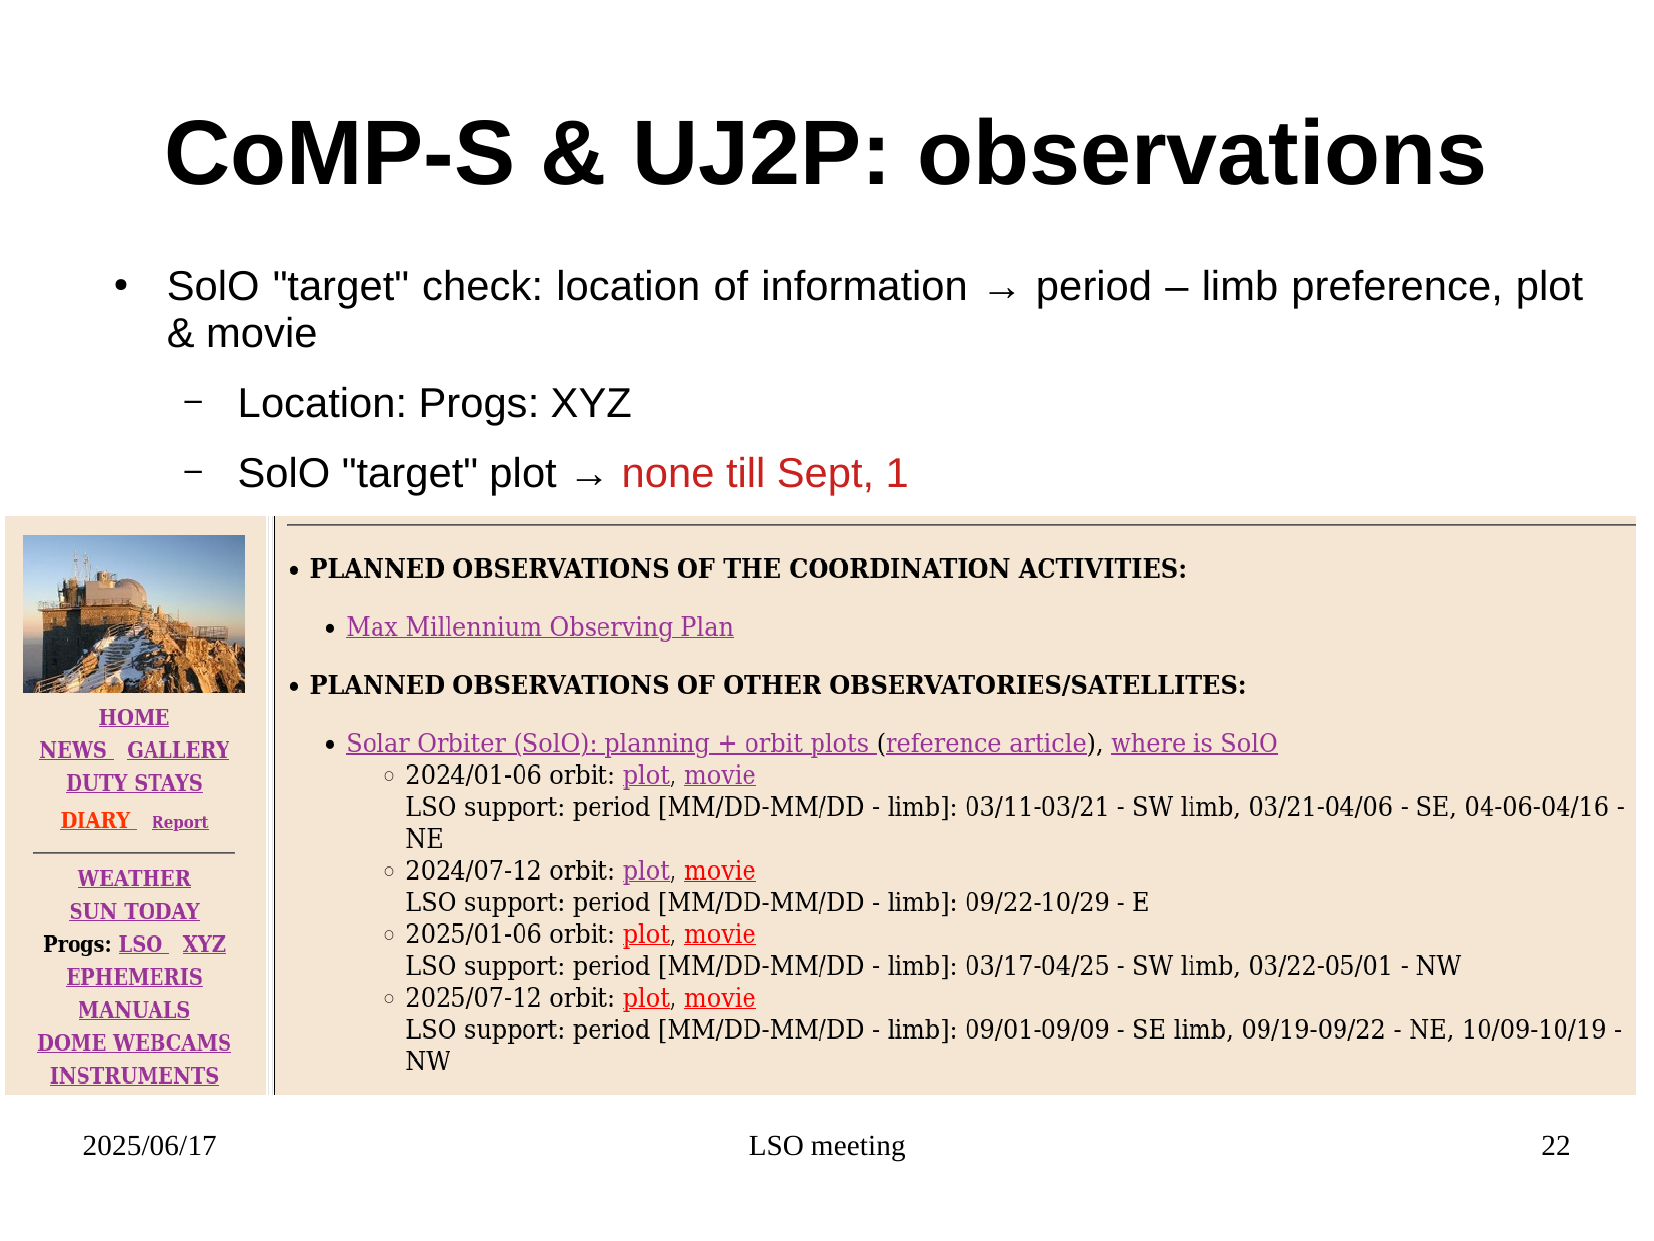

CoMP-S & UJ2P: observations
# SolO "target" check: location of information → period – limb preference, plot & movie
Location: Progs: XYZ
SolO "target" plot → none till Sept, 1
2025/06/17
LSO meeting
22